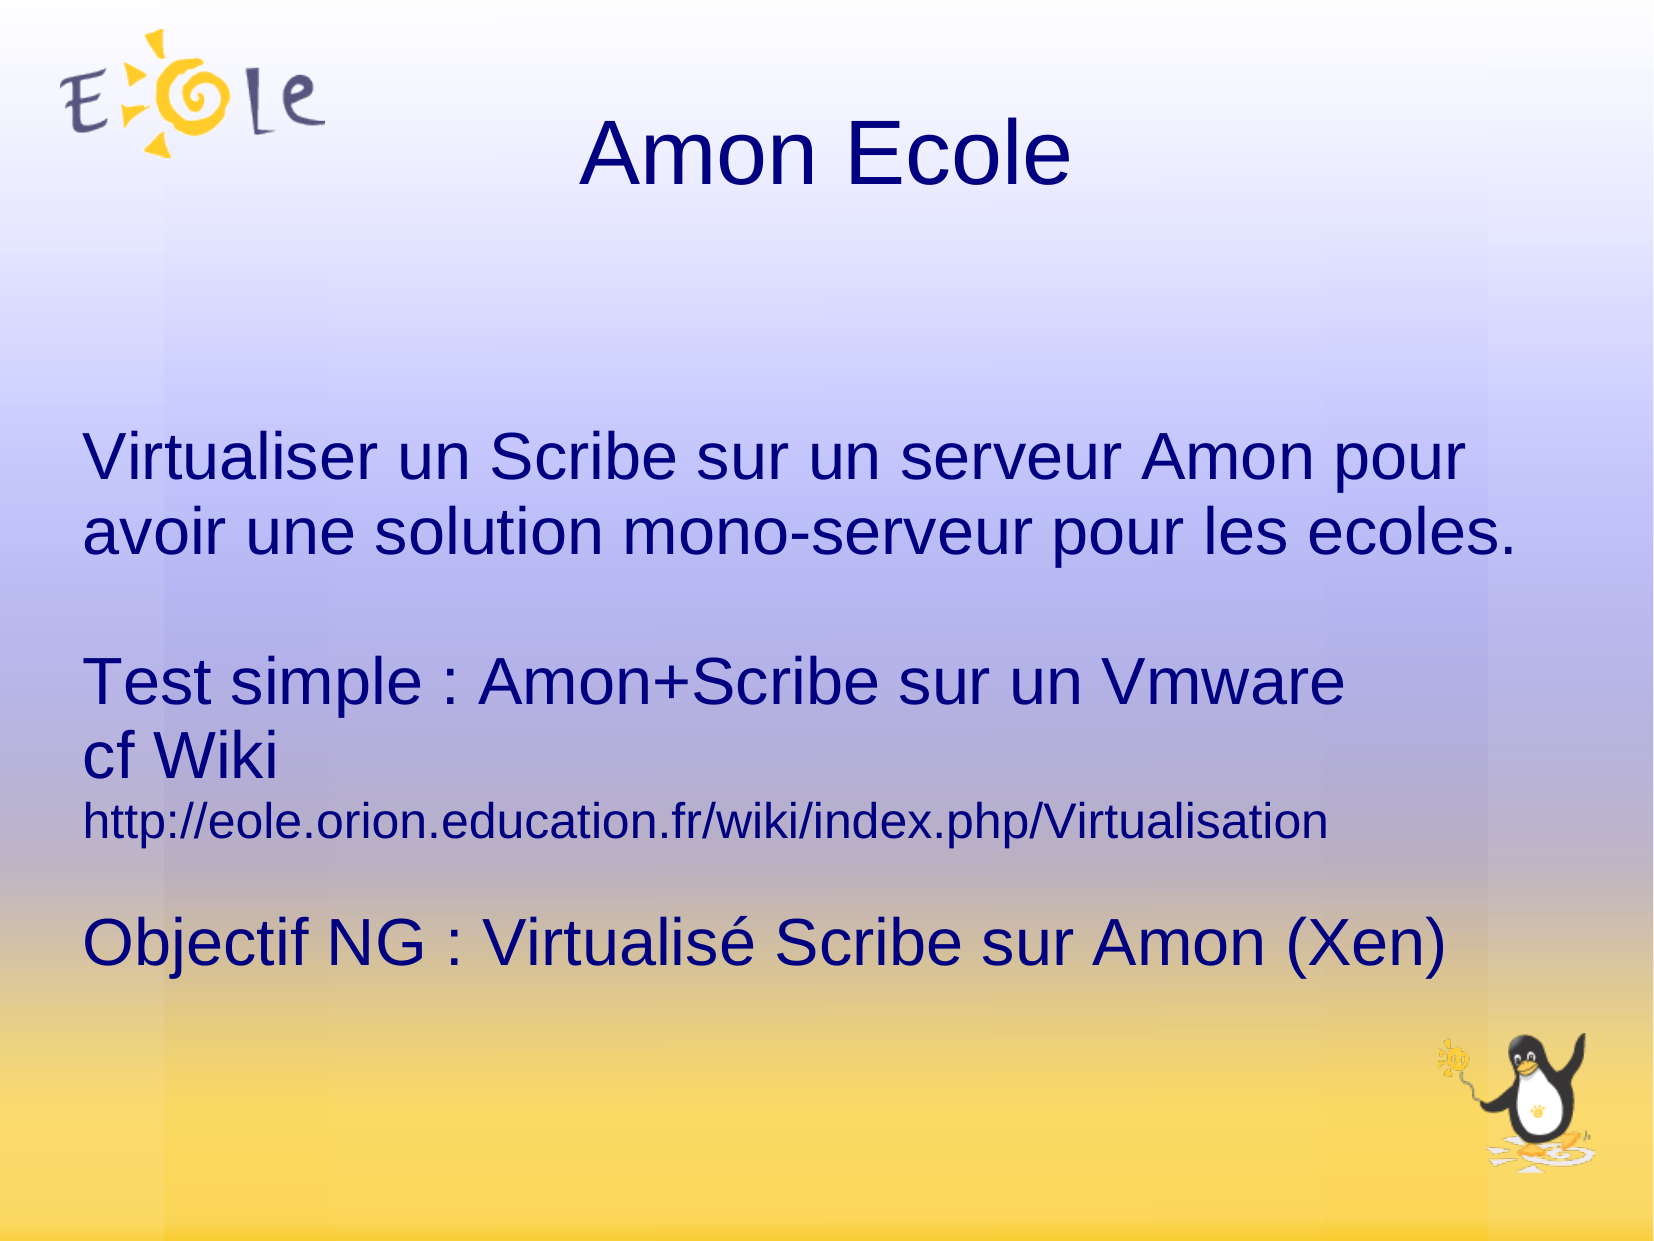

# Amon Ecole
Virtualiser un Scribe sur un serveur Amon pour avoir une solution mono-serveur pour les ecoles.
Test simple : Amon+Scribe sur un Vmware
cf Wiki
http://eole.orion.education.fr/wiki/index.php/Virtualisation
Objectif NG : Virtualisé Scribe sur Amon (Xen)